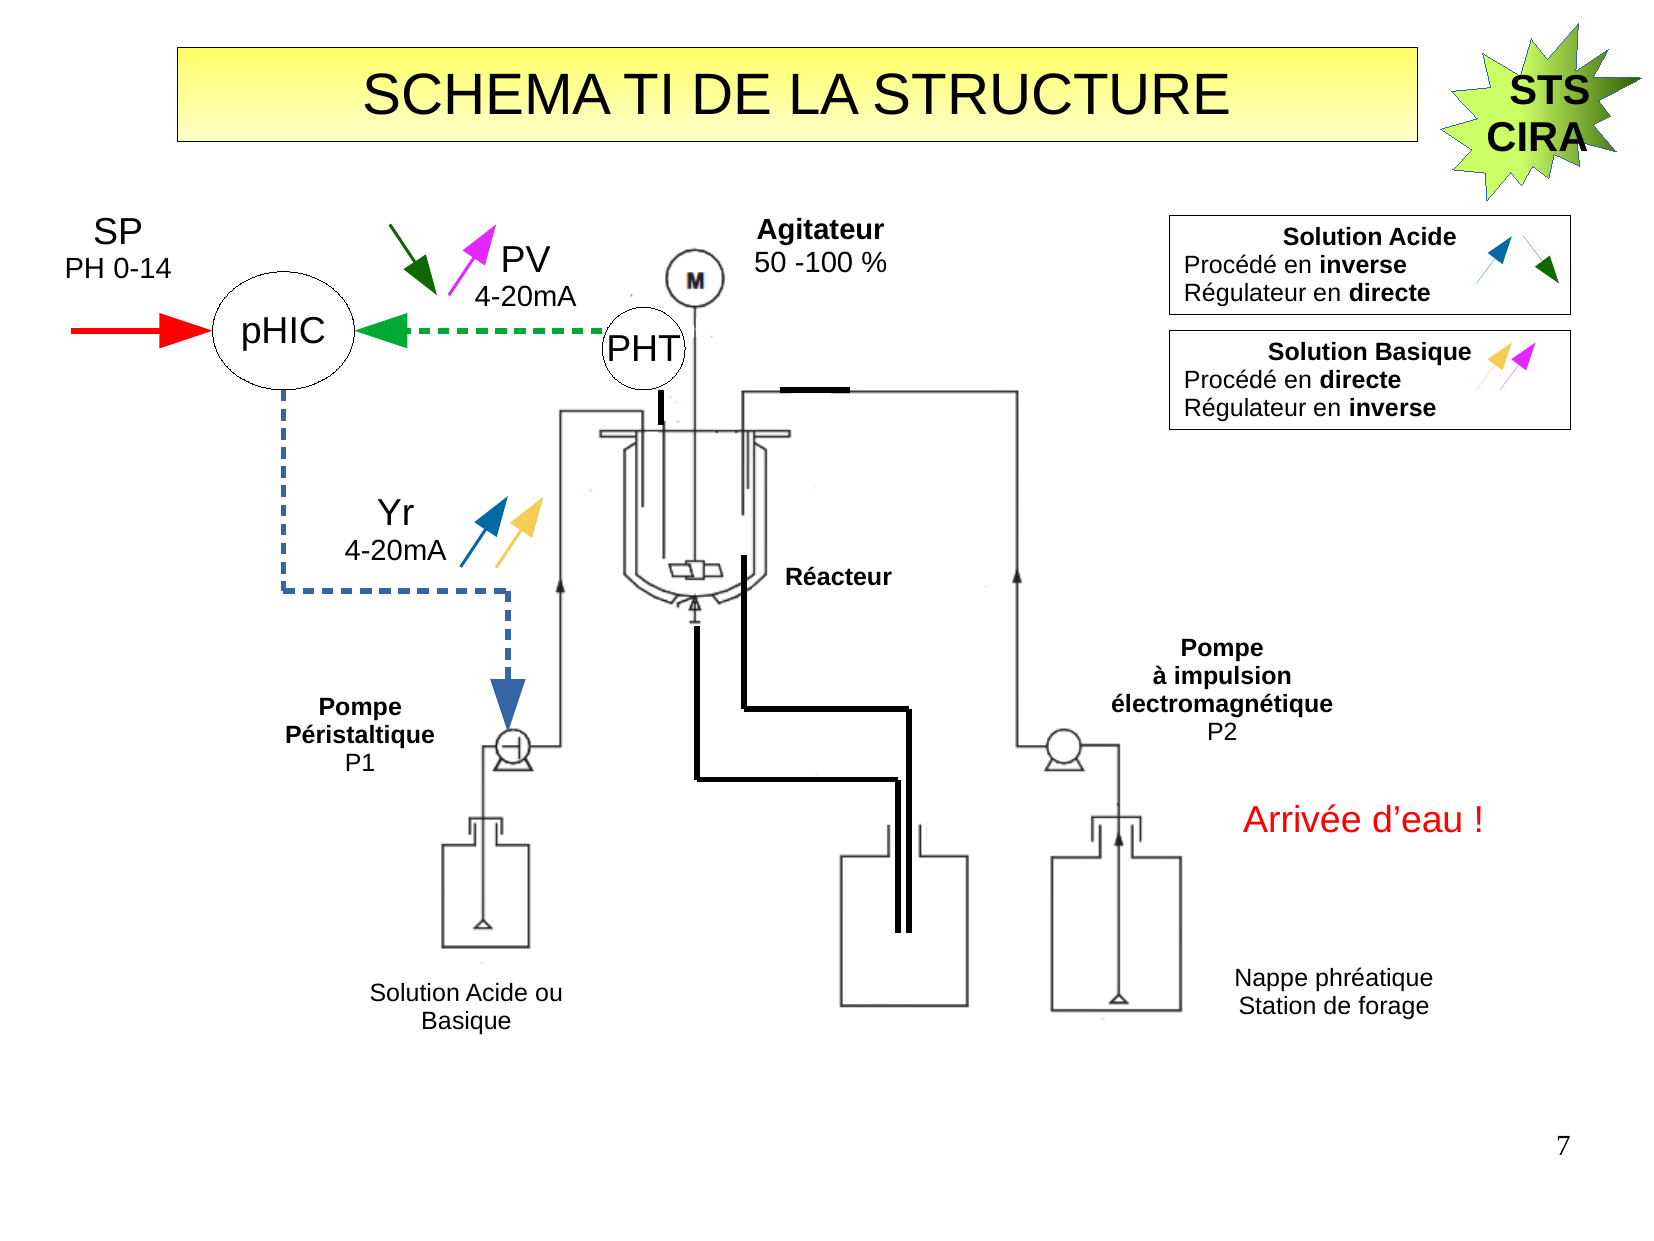

STS
 CIRA
# SCHEMA TI DE LA STRUCTURE
PV
4-20mA
SP
PH 0-14
Agitateur
50 -100 %
Solution Acide
Procédé en inverse
Régulateur en directe
pHIC
PHT
Solution Basique
Procédé en directe
Régulateur en inverse
Yr
4-20mA
Réacteur
Pompe
à impulsion électromagnétique
P2
Pompe
Péristaltique
P1
Arrivée d’eau !
Nappe phréatique
Station de forage
Solution Acide ou Basique
7